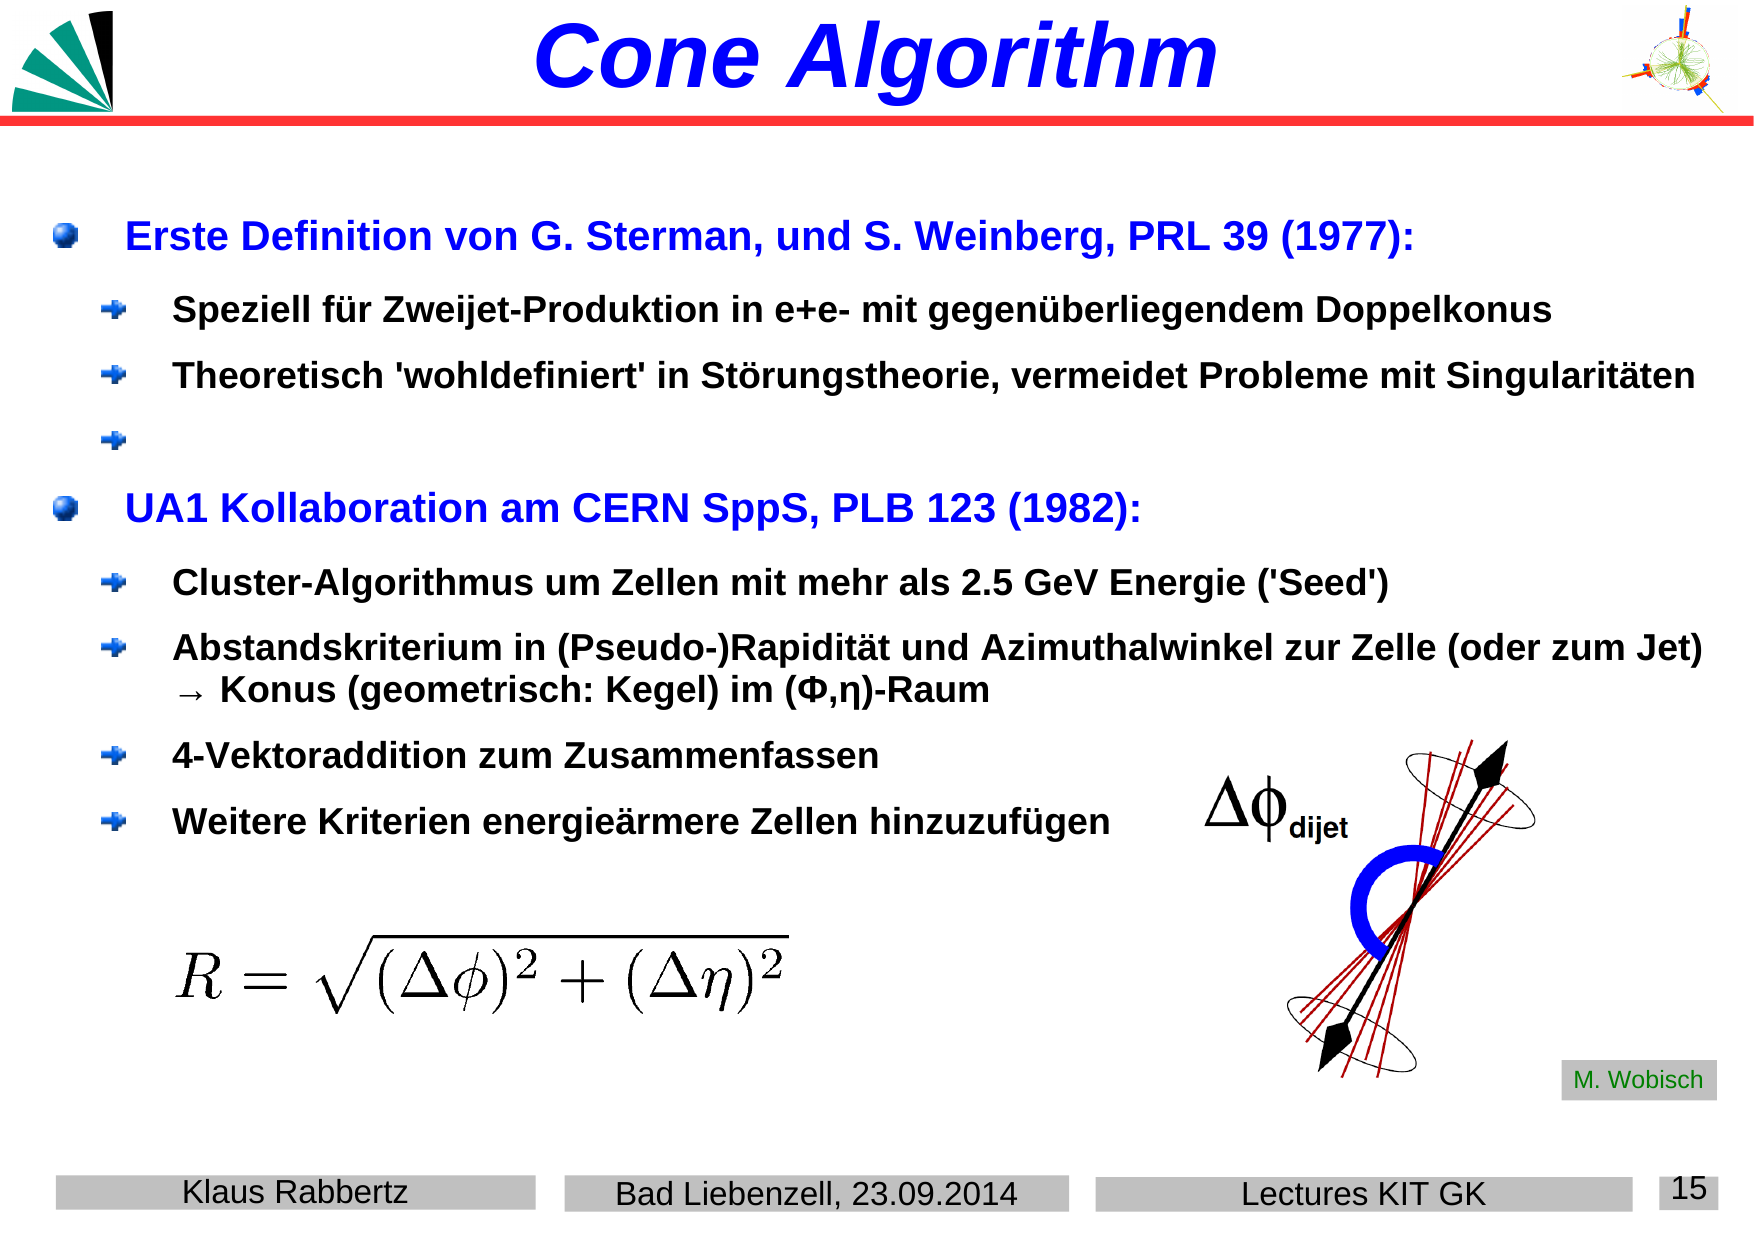

# Cone Algorithm
Erste Definition von G. Sterman, und S. Weinberg, PRL 39 (1977):
Speziell für Zweijet-Produktion in e+e- mit gegenüberliegendem Doppelkonus
Theoretisch 'wohldefiniert' in Störungstheorie, vermeidet Probleme mit Singularitäten
UA1 Kollaboration am CERN SppS, PLB 123 (1982):
Cluster-Algorithmus um Zellen mit mehr als 2.5 GeV Energie ('Seed')
Abstandskriterium in (Pseudo-)Rapidität und Azimuthalwinkel zur Zelle (oder zum Jet) → Konus (geometrisch: Kegel) im (Φ,η)-Raum
4-Vektoraddition zum Zusammenfassen
Weitere Kriterien energieärmere Zellen hinzuzufügen
M. Wobisch